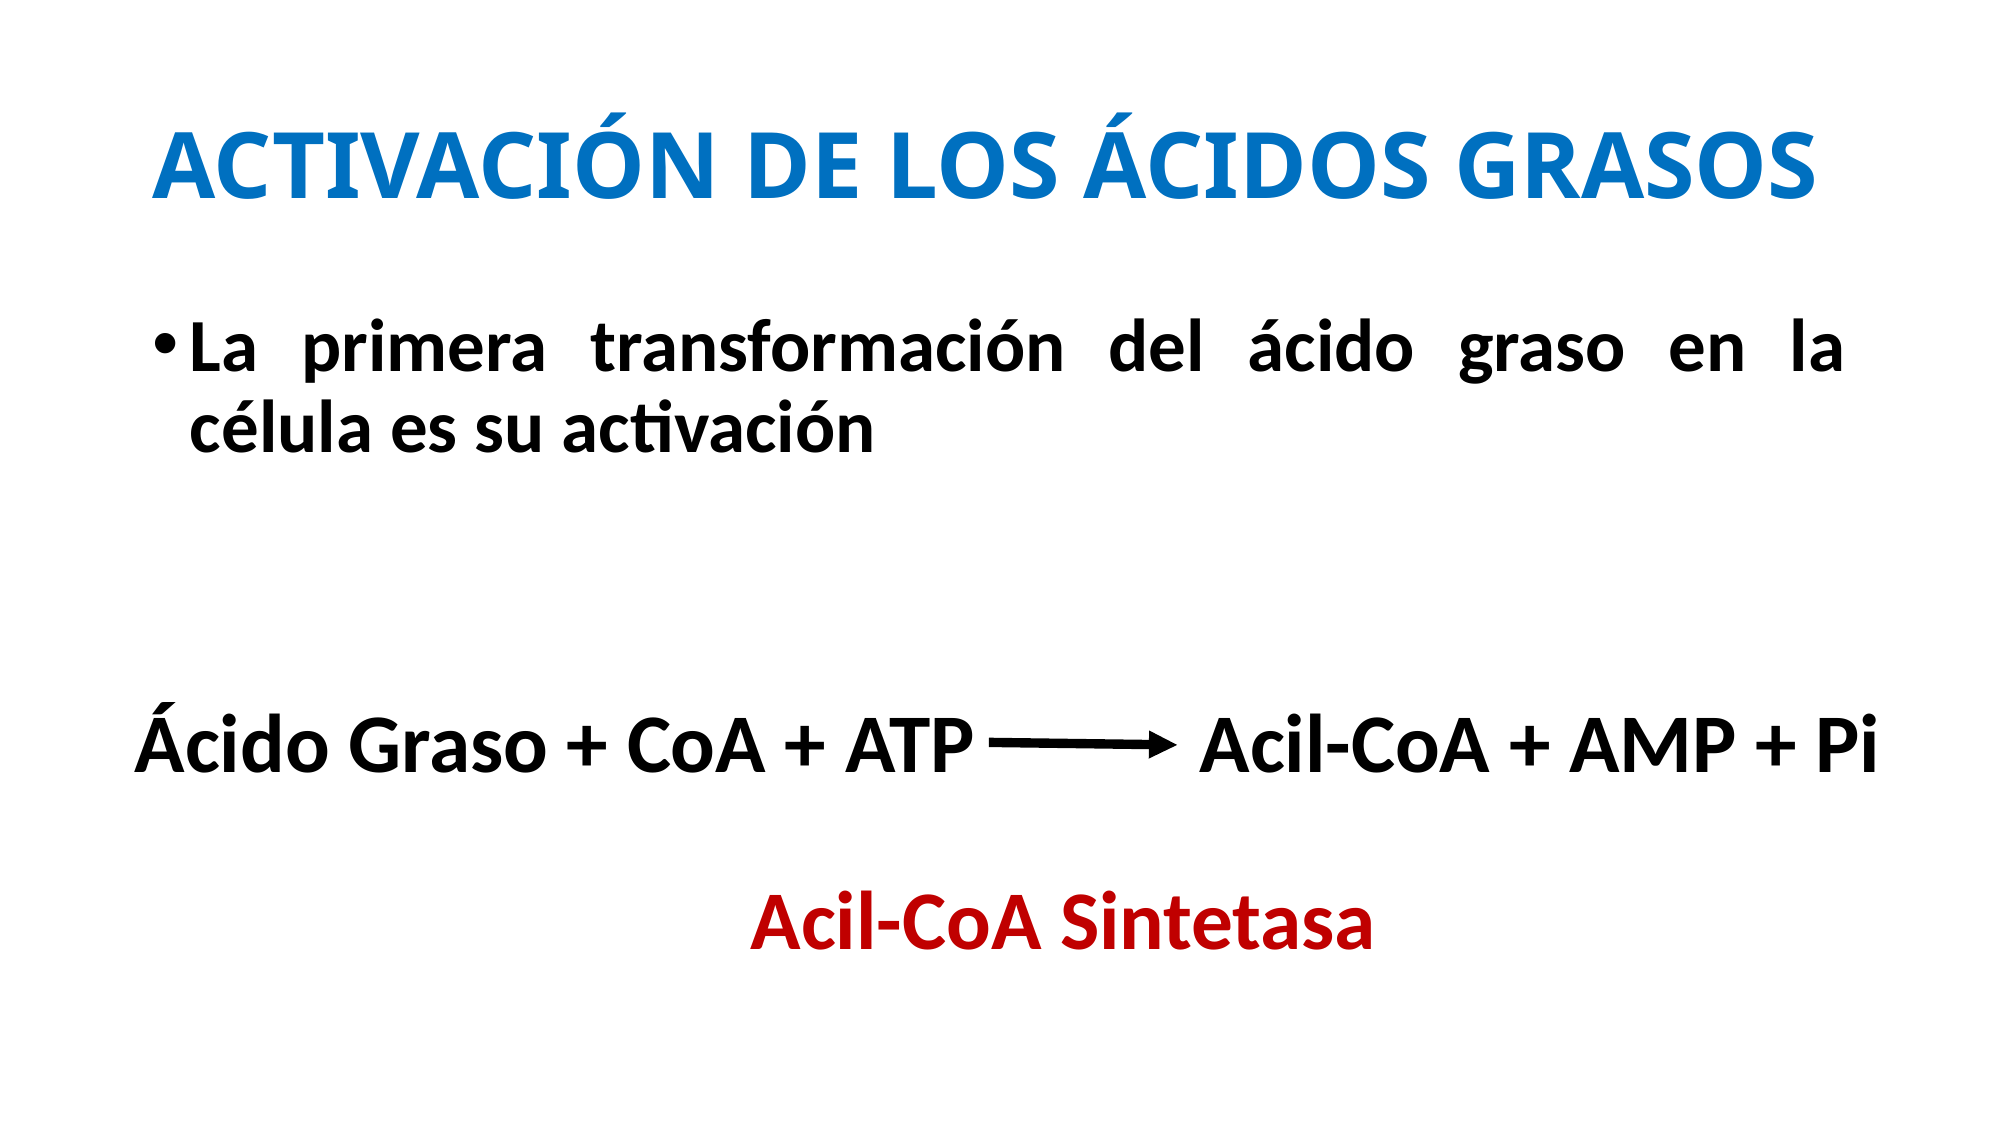

# ACTIVACIÓN DE LOS ÁCIDOS GRASOS
La primera transformación del ácido graso en la célula es su activación
Ácido Graso + CoA + ATP Acil-CoA + AMP + Pi
Acil-CoA Sintetasa